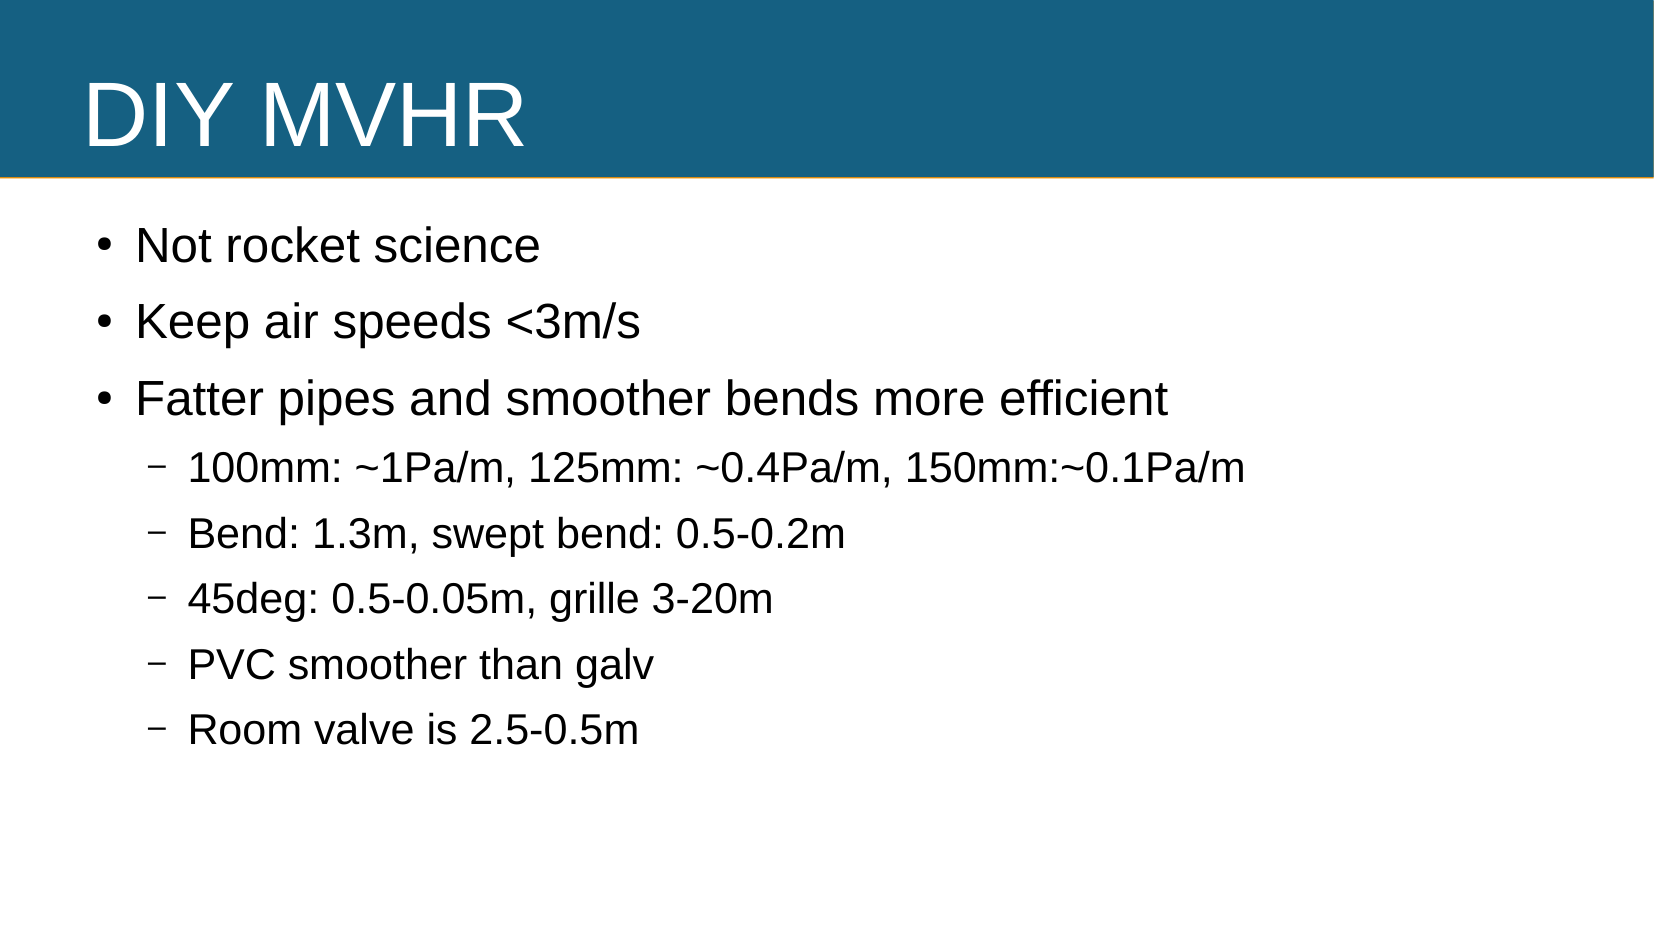

# DIY MVHR
Not rocket science
Keep air speeds <3m/s
Fatter pipes and smoother bends more efficient
100mm: ~1Pa/m, 125mm: ~0.4Pa/m, 150mm:~0.1Pa/m
Bend: 1.3m, swept bend: 0.5-0.2m
45deg: 0.5-0.05m, grille 3-20m
PVC smoother than galv
Room valve is 2.5-0.5m